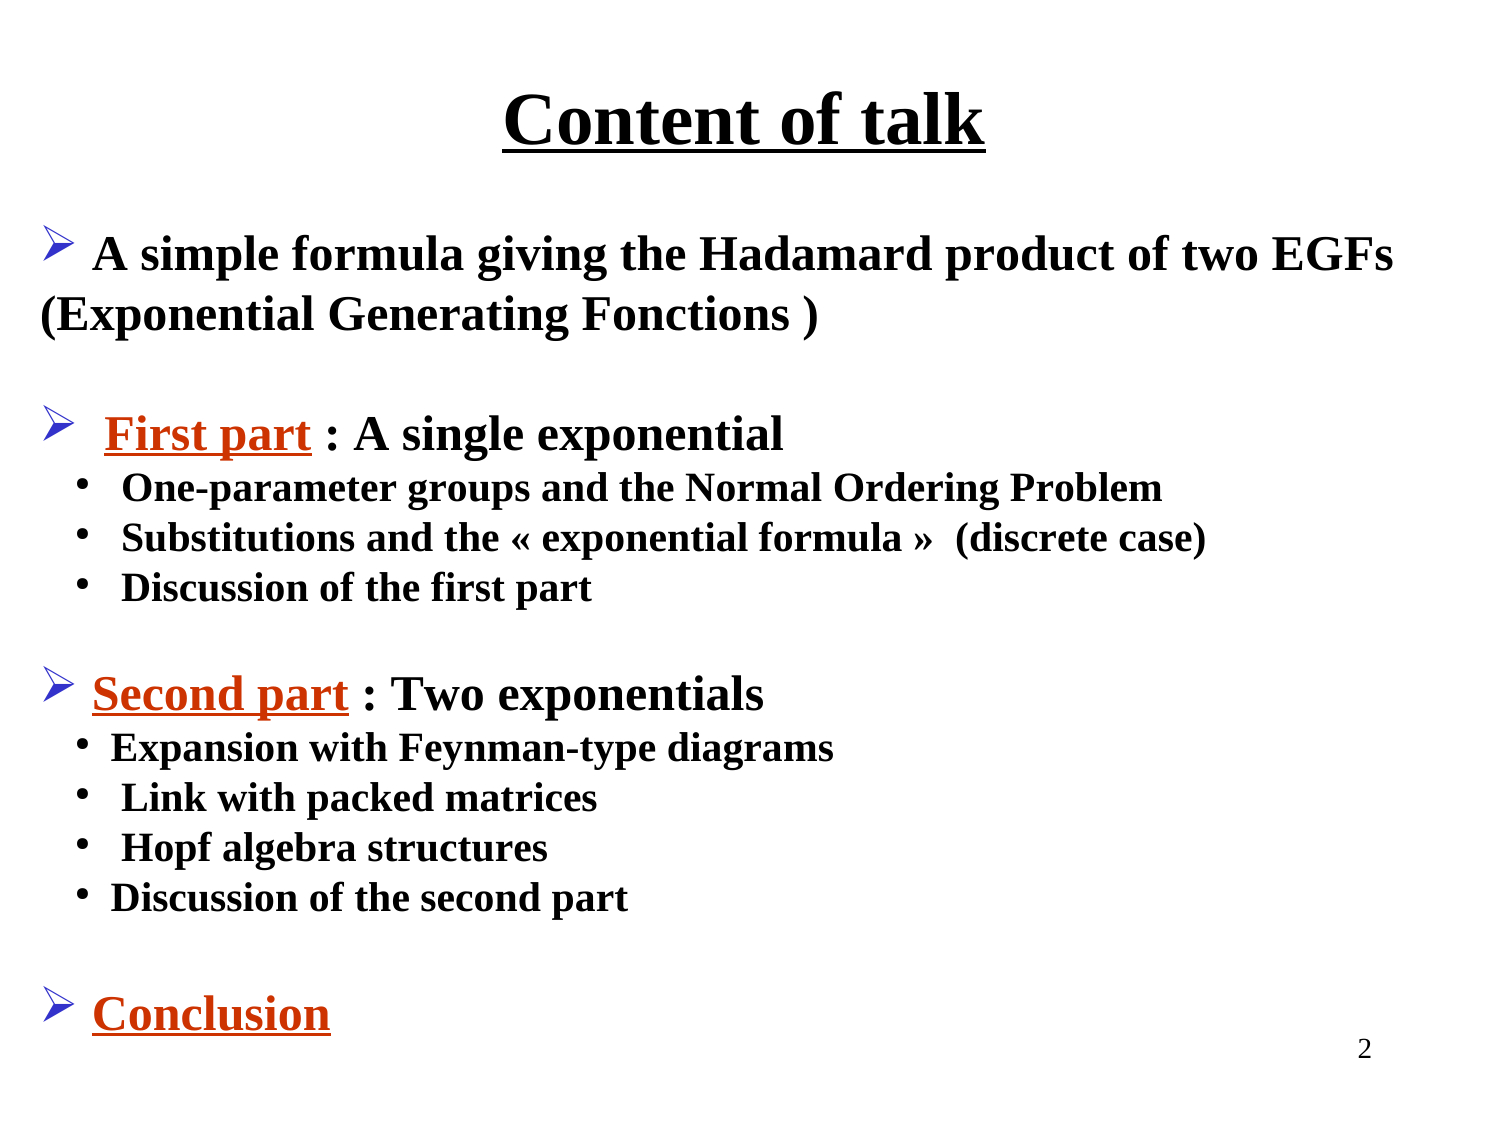

Content of talk
 A simple formula giving the Hadamard product of two EGFs (Exponential Generating Fonctions )
 First part : A single exponential
 One-parameter groups and the Normal Ordering Problem
 Substitutions and the « exponential formula » (discrete case)
 Discussion of the first part
 Second part : Two exponentials
Expansion with Feynman-type diagrams
 Link with packed matrices
 Hopf algebra structures
Discussion of the second part
 Conclusion
2